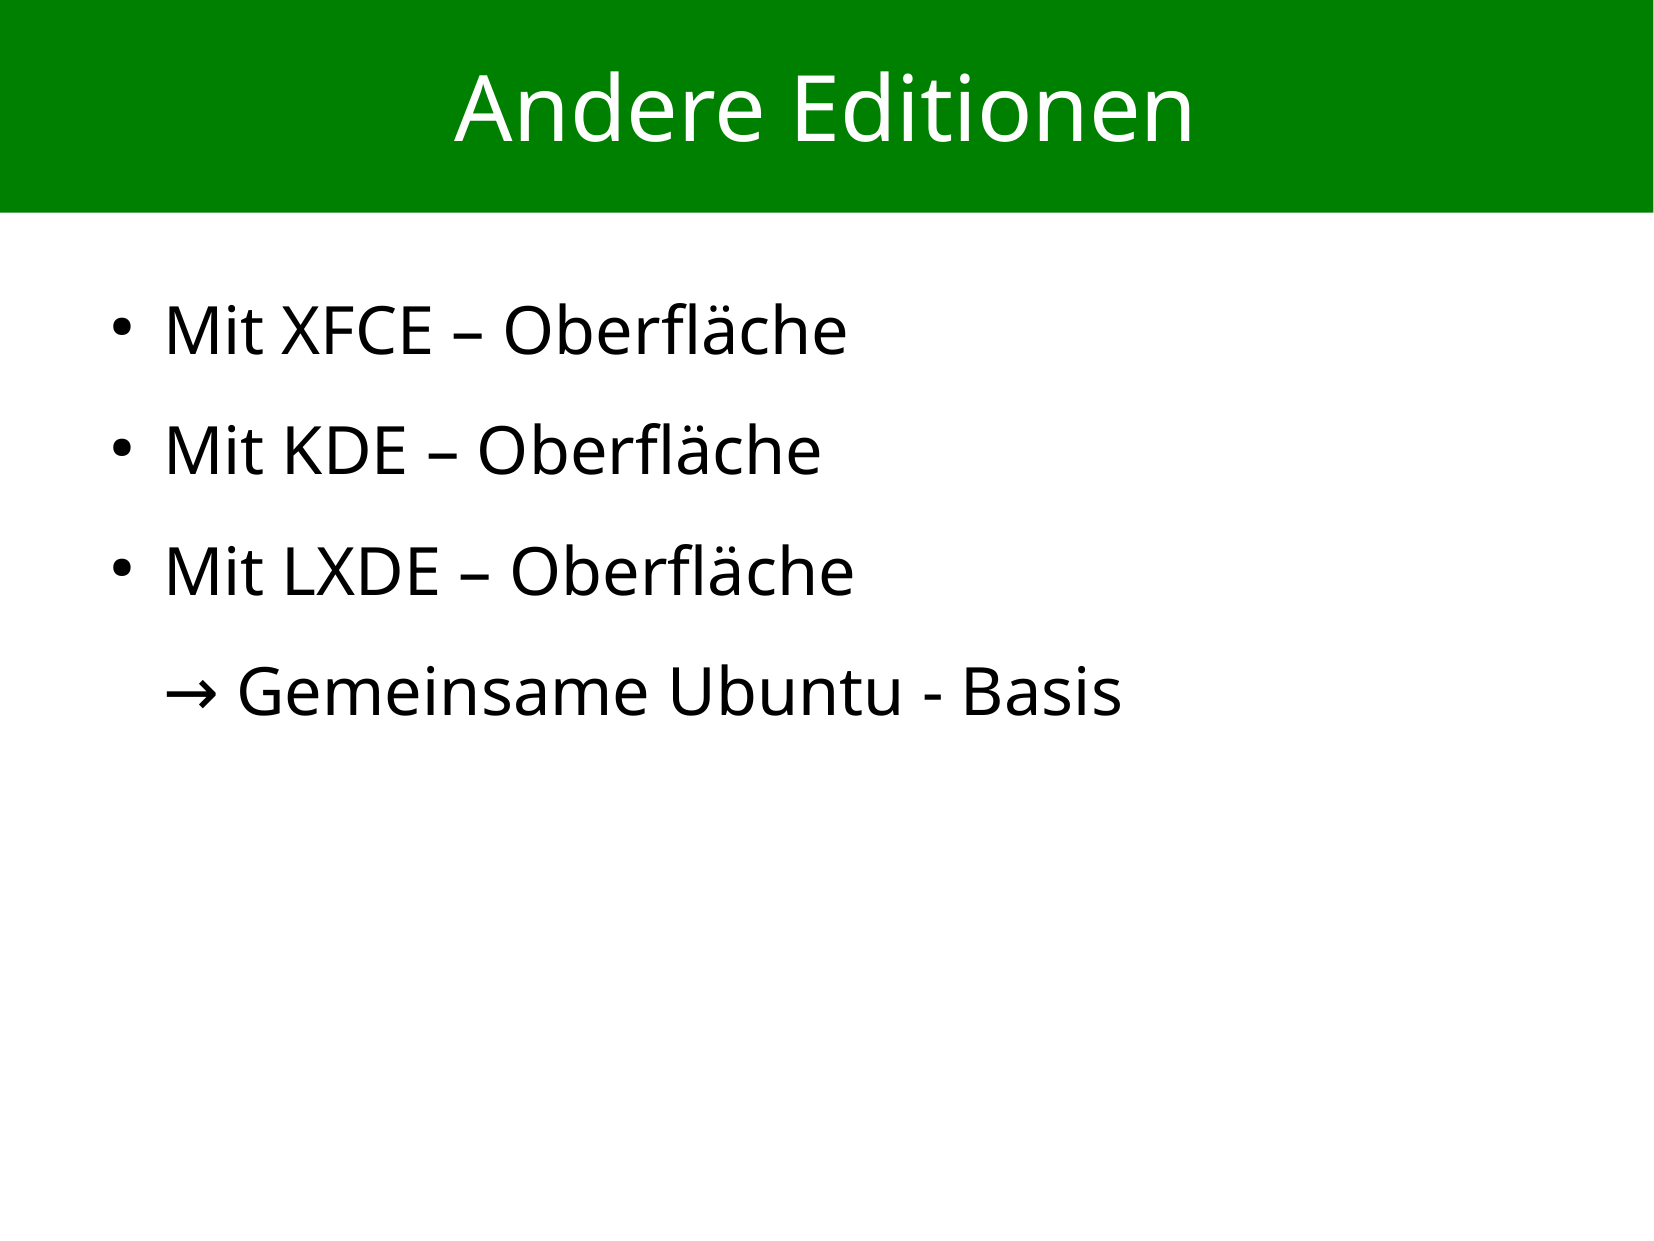

Andere Editionen
#
Mit XFCE – Oberfläche
Mit KDE – Oberfläche
Mit LXDE – Oberfläche
→ Gemeinsame Ubuntu - Basis